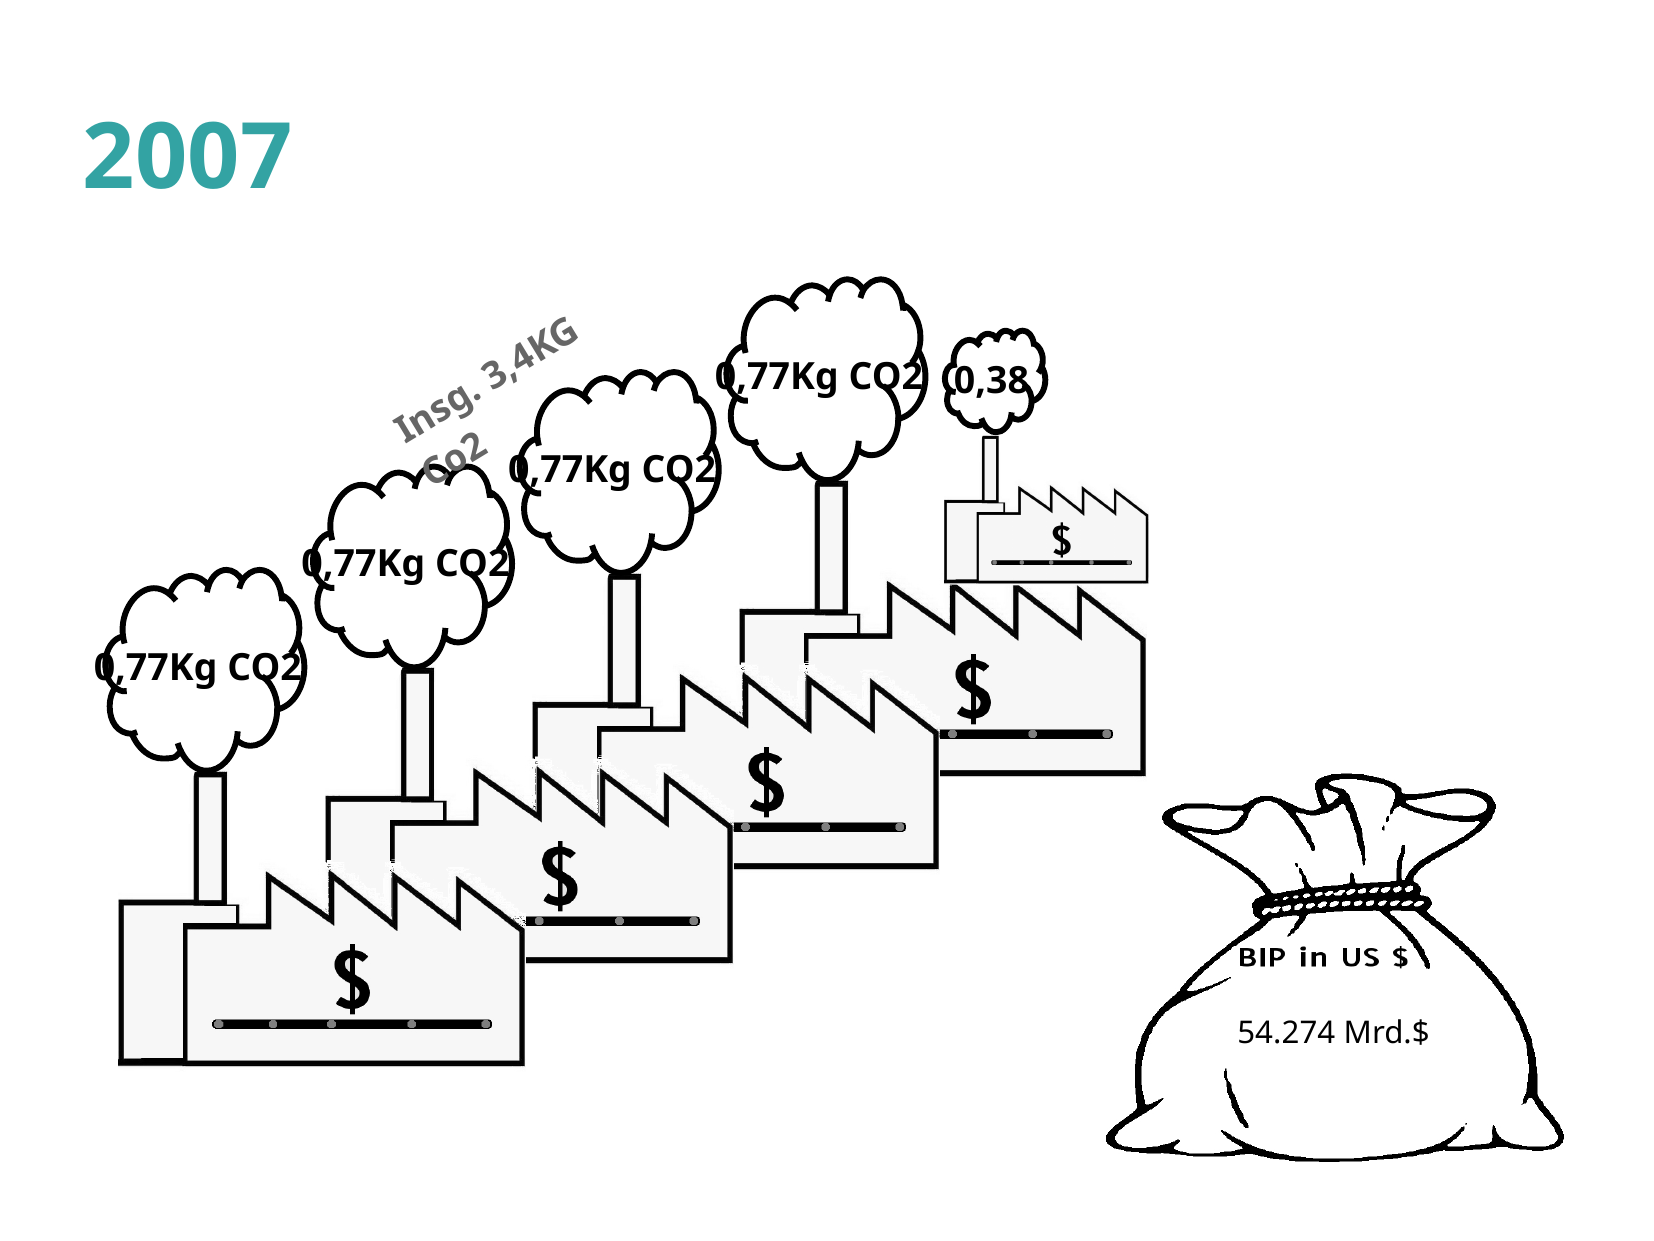

# 2007
0,77Kg CO2
Insg. 3,4KG Co2
0,38
0,77Kg CO2
0,77Kg CO2
0,77Kg CO2
54.274 Mrd.$